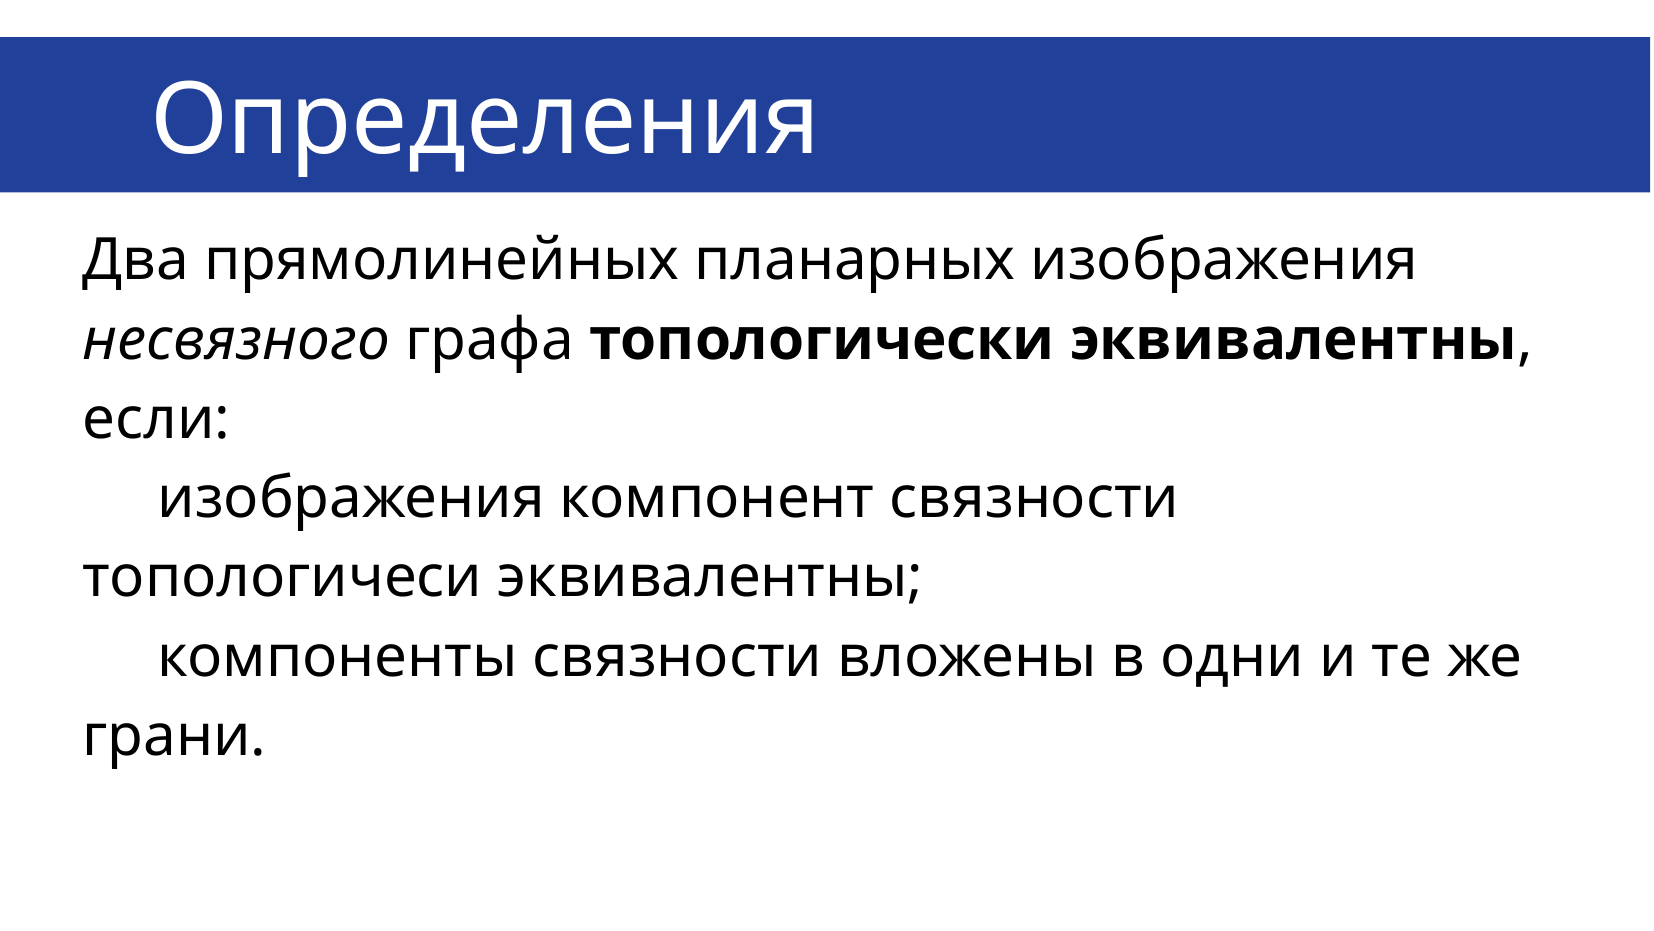

# Определения
Два прямолинейных планарных изображения несвязного графа топологически эквивалентны, если:
	изображения компонент связности топологичеси эквивалентны;
	компоненты связности вложены в одни и те же грани.